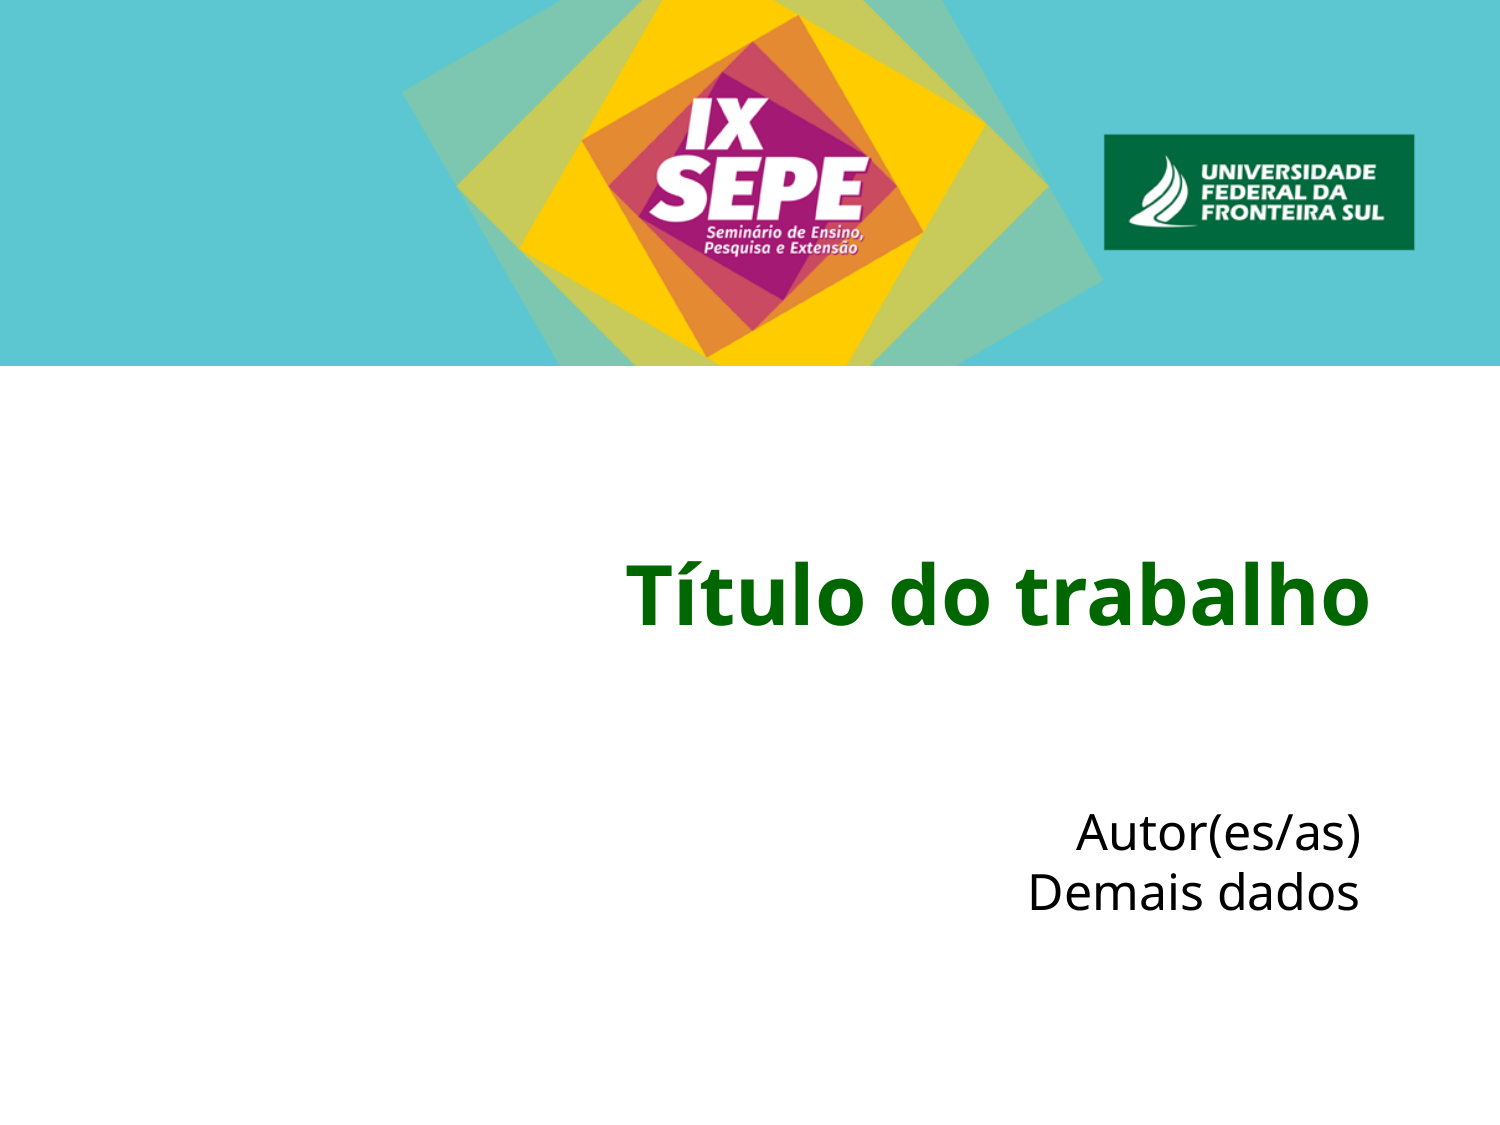

# Título do trabalho
Autor(es/as)
Demais dados